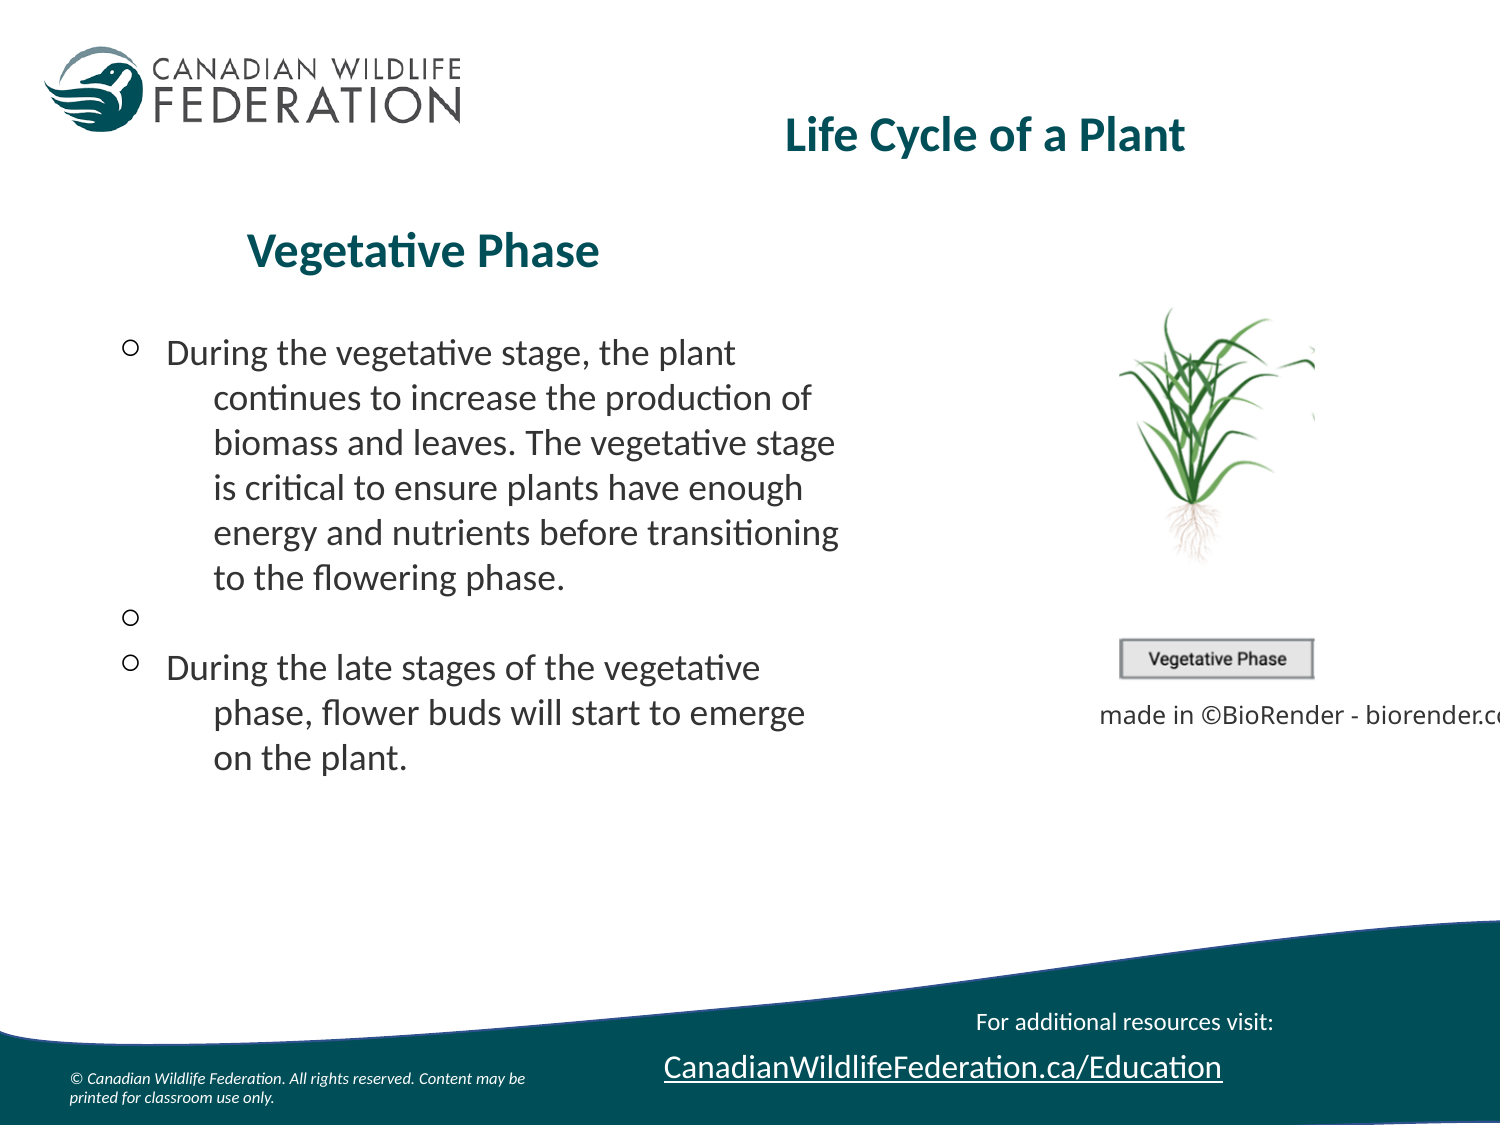

Life Cycle of a Plant
Vegetative Phase
During the vegetative stage, the plant continues to increase the production of biomass and leaves. The vegetative stage is critical to ensure plants have enough energy and nutrients before transitioning to the flowering phase.
During the late stages of the vegetative phase, flower buds will start to emerge on the plant.
made in ©BioRender - biorender.com
For additional resources visit:
CanadianWildlifeFederation.ca/Education
© Canadian Wildlife Federation. All rights reserved. Content may be printed for classroom use only.